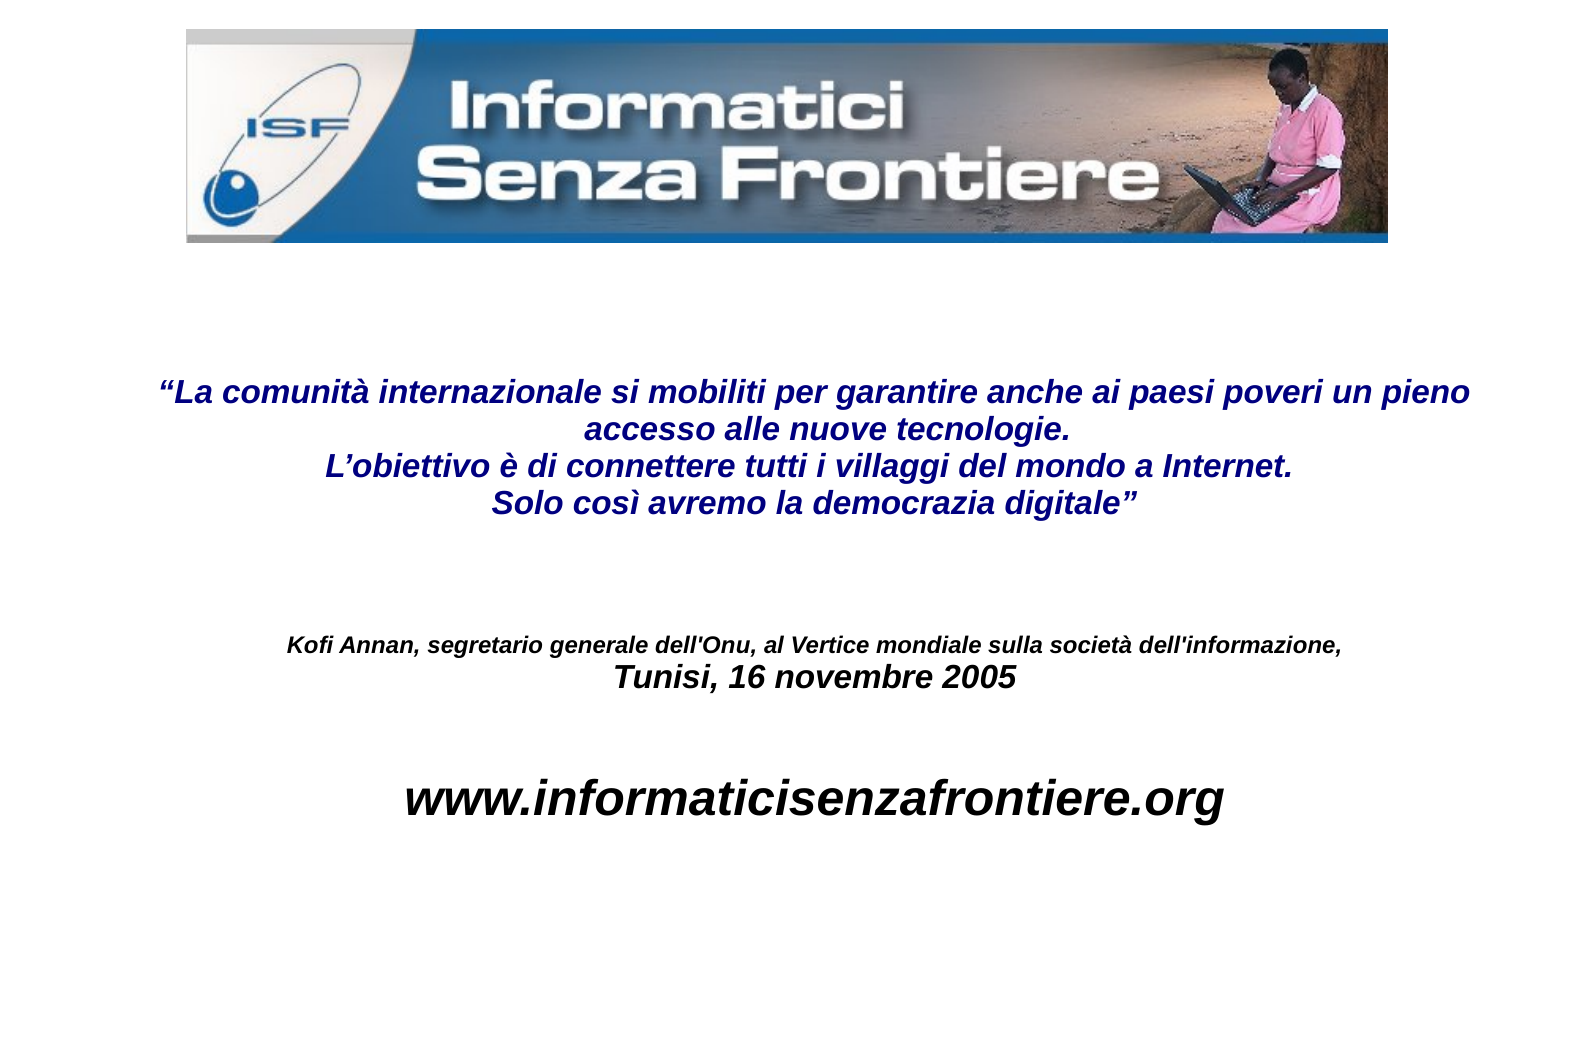

# “La comunità internazionale si mobiliti per garantire anche ai paesi poveri un pieno accesso alle nuove tecnologie.
L’obiettivo è di connettere tutti i villaggi del mondo a Internet.
Solo così avremo la democrazia digitale”
Kofi Annan, segretario generale dell'Onu, al Vertice mondiale sulla società dell'informazione,
Tunisi, 16 novembre 2005
www.informaticisenzafrontiere.org